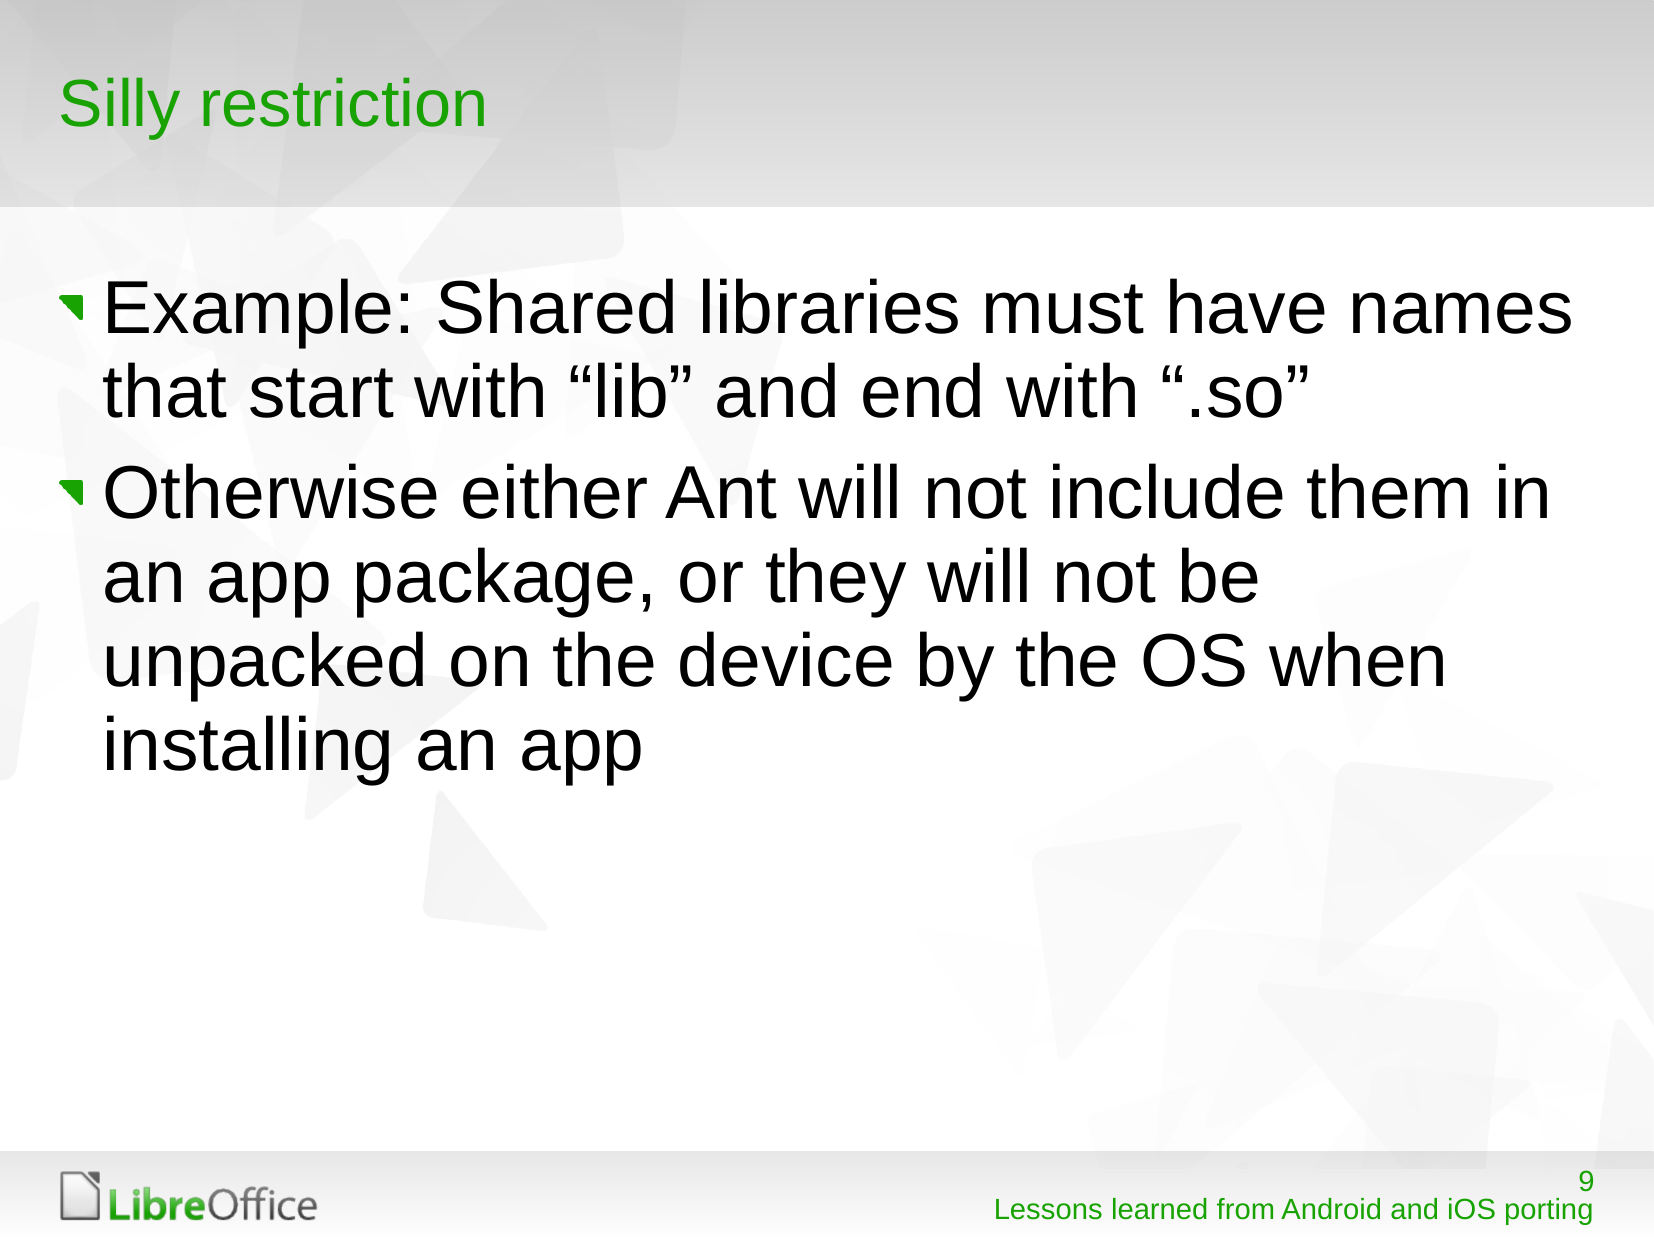

# Silly restriction
Example: Shared libraries must have names that start with “lib” and end with “.so”
Otherwise either Ant will not include them in an app package, or they will not be unpacked on the device by the OS when installing an app
9
Lessons learned from Android and iOS porting